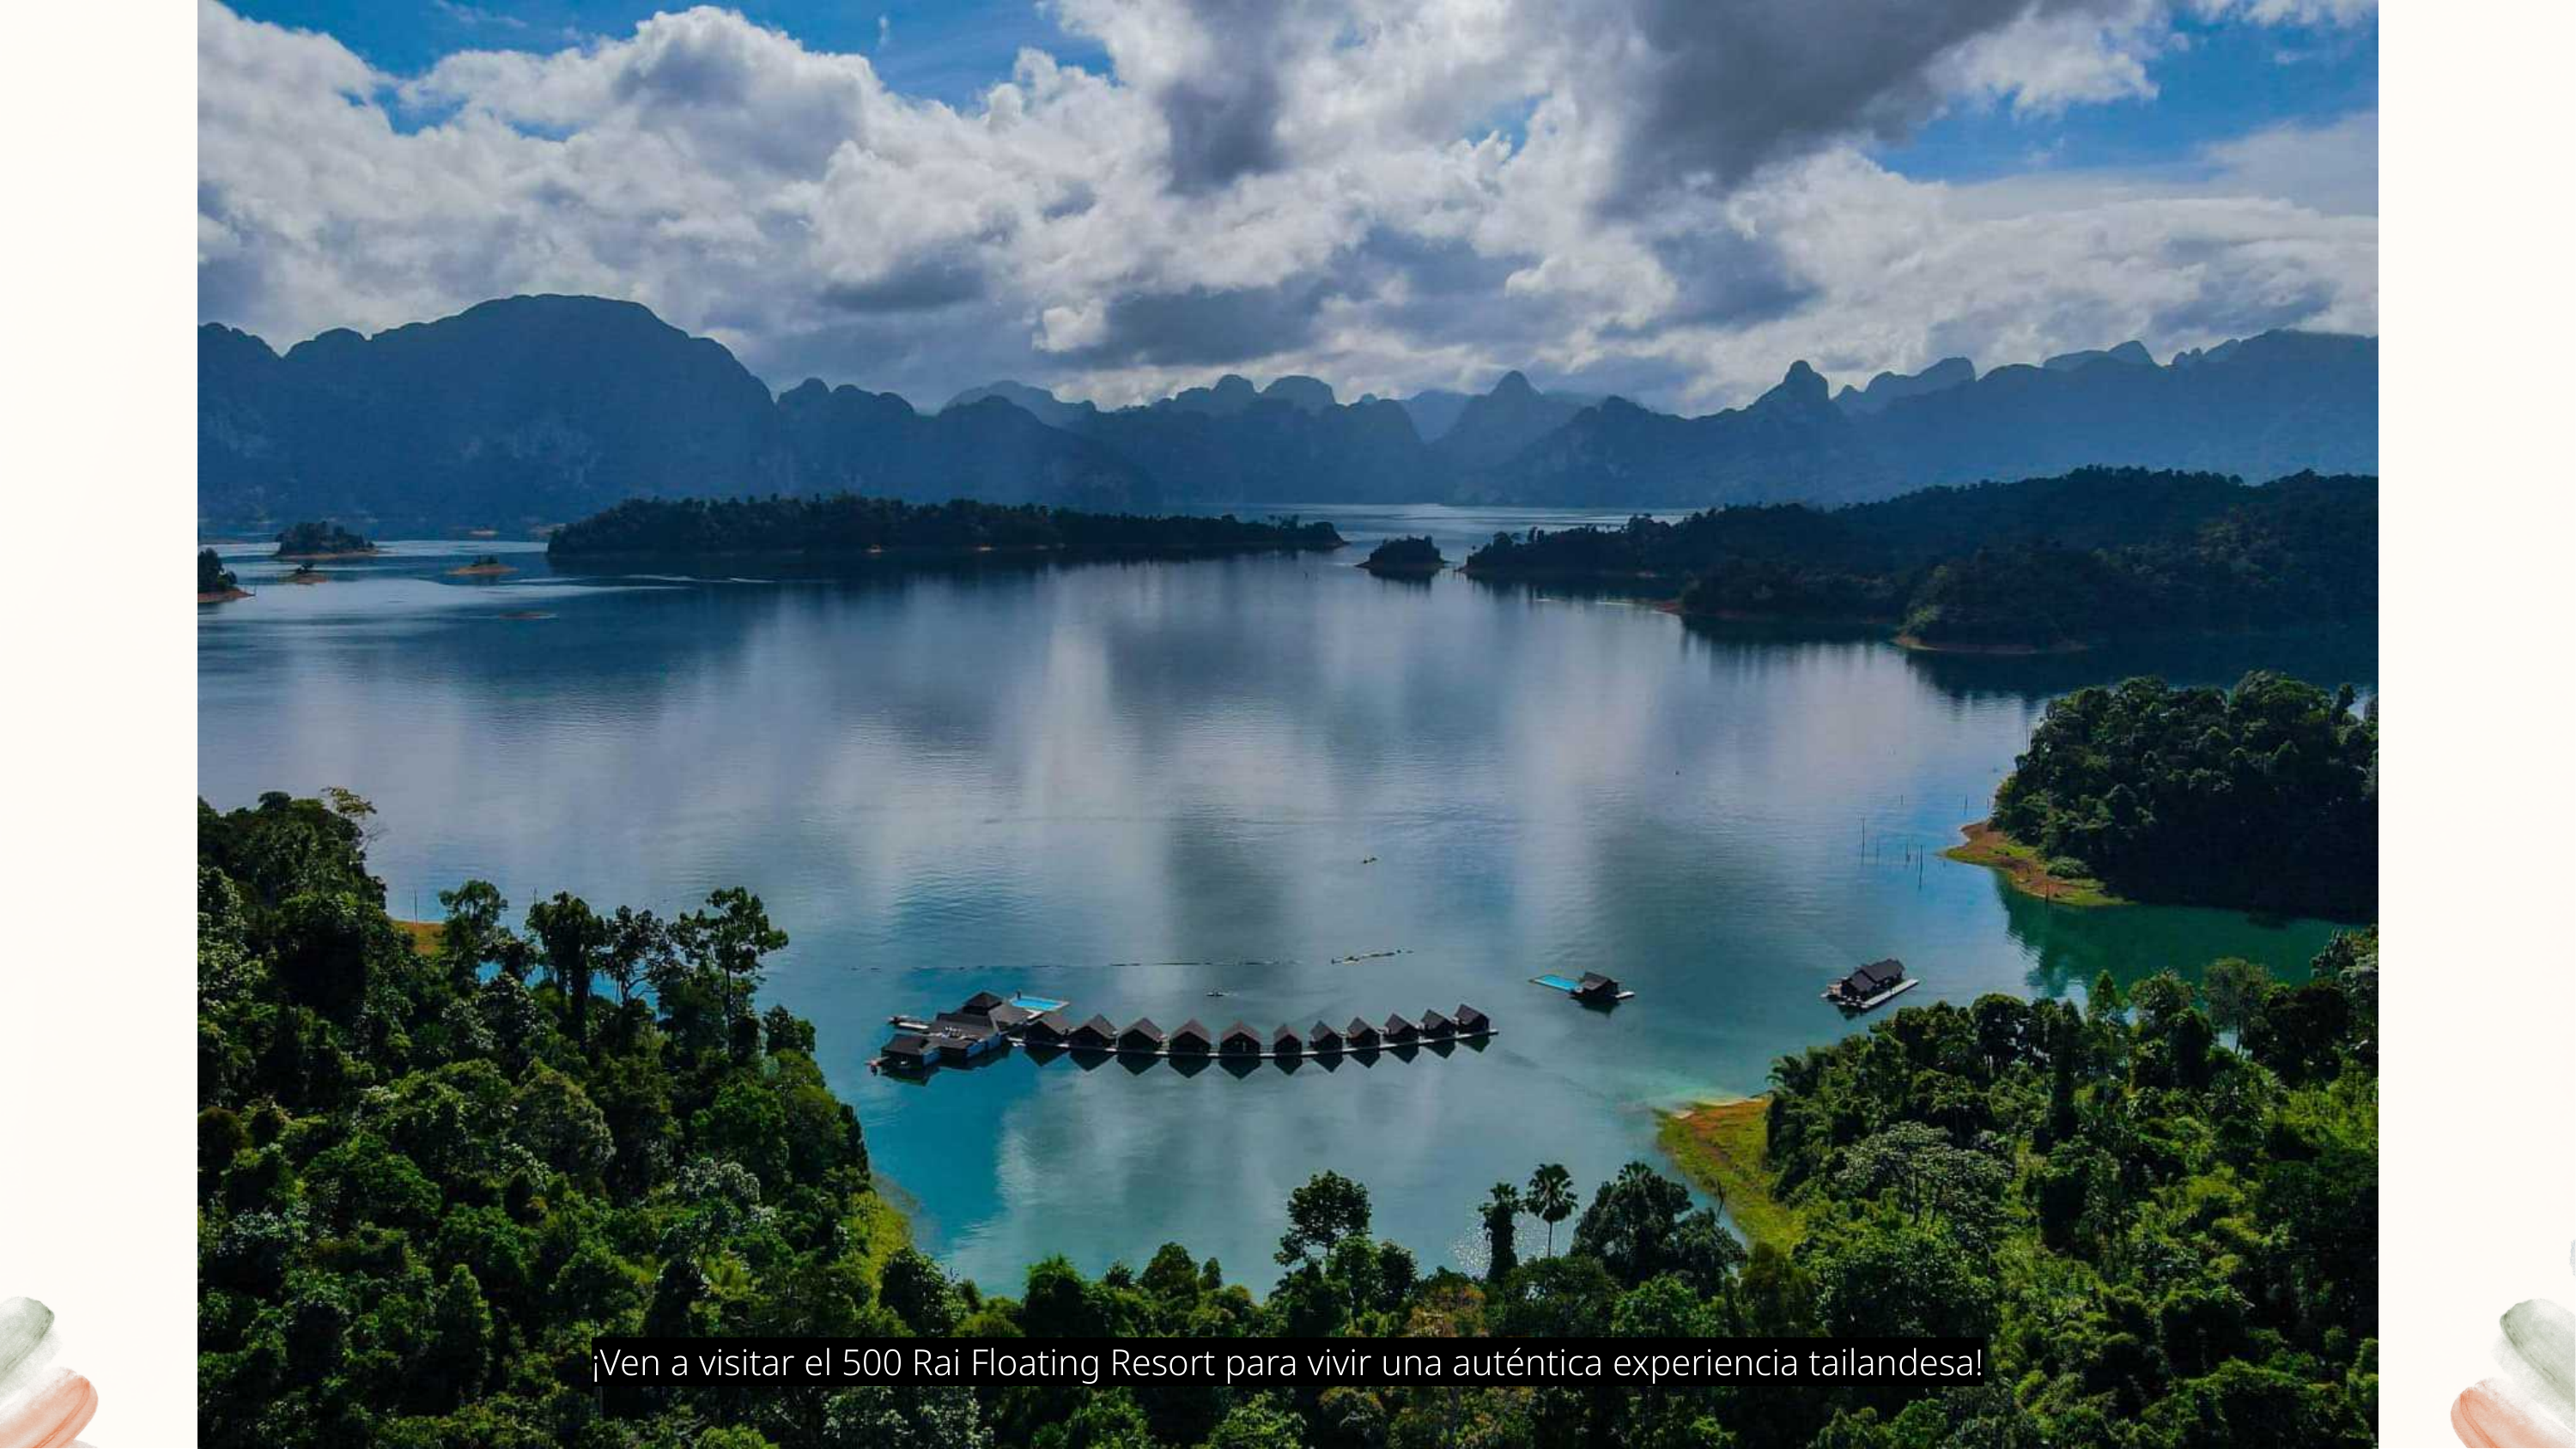

¡Ven a visitar el 500 Rai Floating Resort para vivir una auténtica experiencia tailandesa!